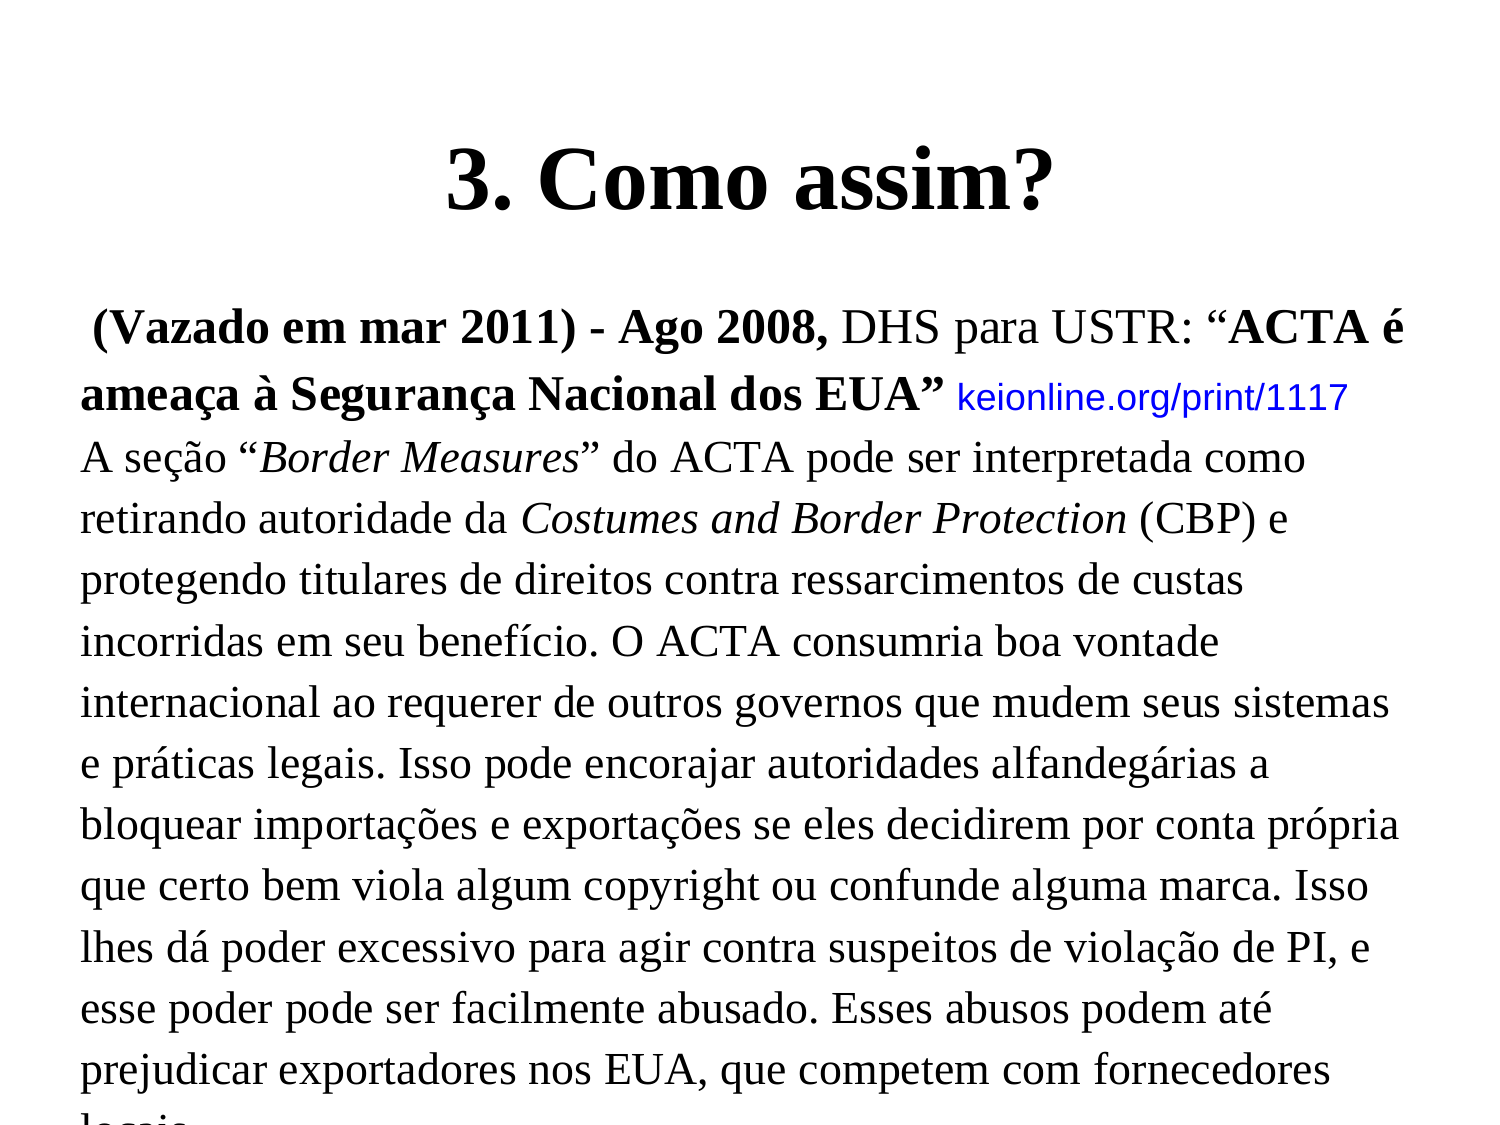

# 3. Como assim?
 (Vazado em mar 2011) - Ago 2008, DHS para USTR: “ACTA é ameaça à Segurança Nacional dos EUA” keionline.org/print/1117
A seção “Border Measures” do ACTA pode ser interpretada como retirando autoridade da Costumes and Border Protection (CBP) e protegendo titulares de direitos contra ressarcimentos de custas incorridas em seu benefício. O ACTA consumria boa vontade internacional ao requerer de outros governos que mudem seus sistemas e práticas legais. Isso pode encorajar autoridades alfandegárias a bloquear importações e exportações se eles decidirem por conta própria que certo bem viola algum copyright ou confunde alguma marca. Isso lhes dá poder excessivo para agir contra suspeitos de violação de PI, e esse poder pode ser facilmente abusado. Esses abusos podem até prejudicar exportadores nos EUA, que competem com fornecedores locais.